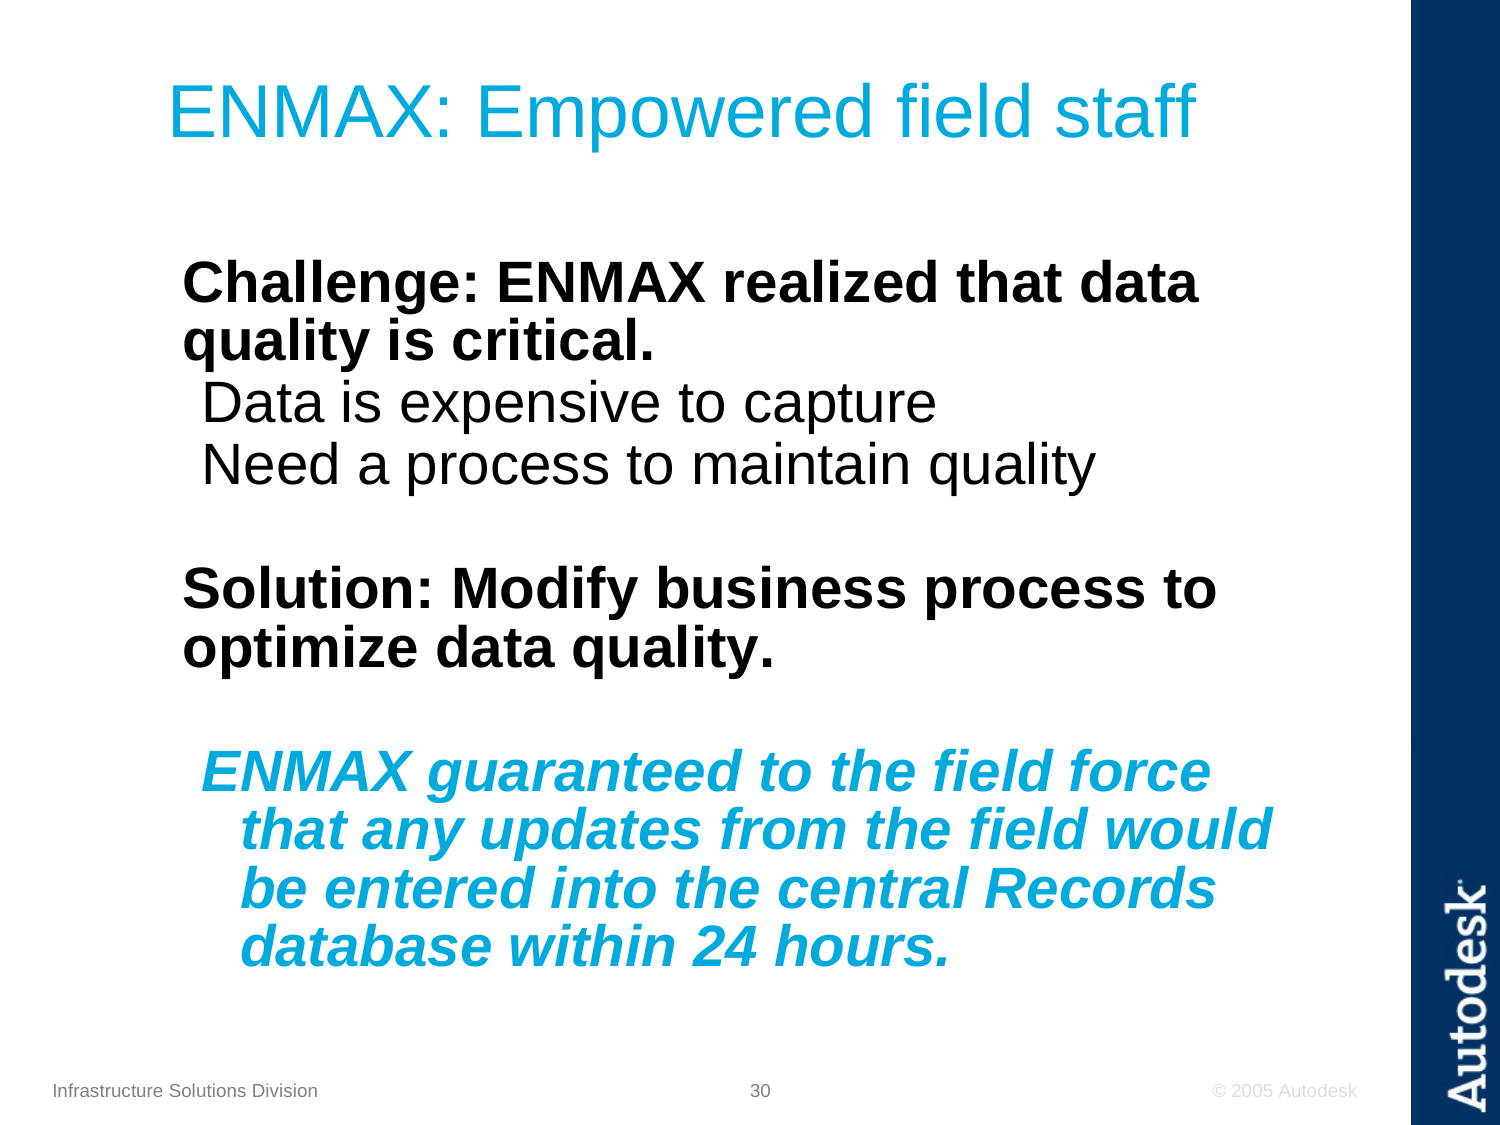

# ENMAX: Empowered field staff
Challenge: ENMAX realized that data quality is critical.
Data is expensive to capture
Need a process to maintain quality
Solution: Modify business process to optimize data quality.
ENMAX guaranteed to the field force that any updates from the field would be entered into the central Records database within 24 hours.